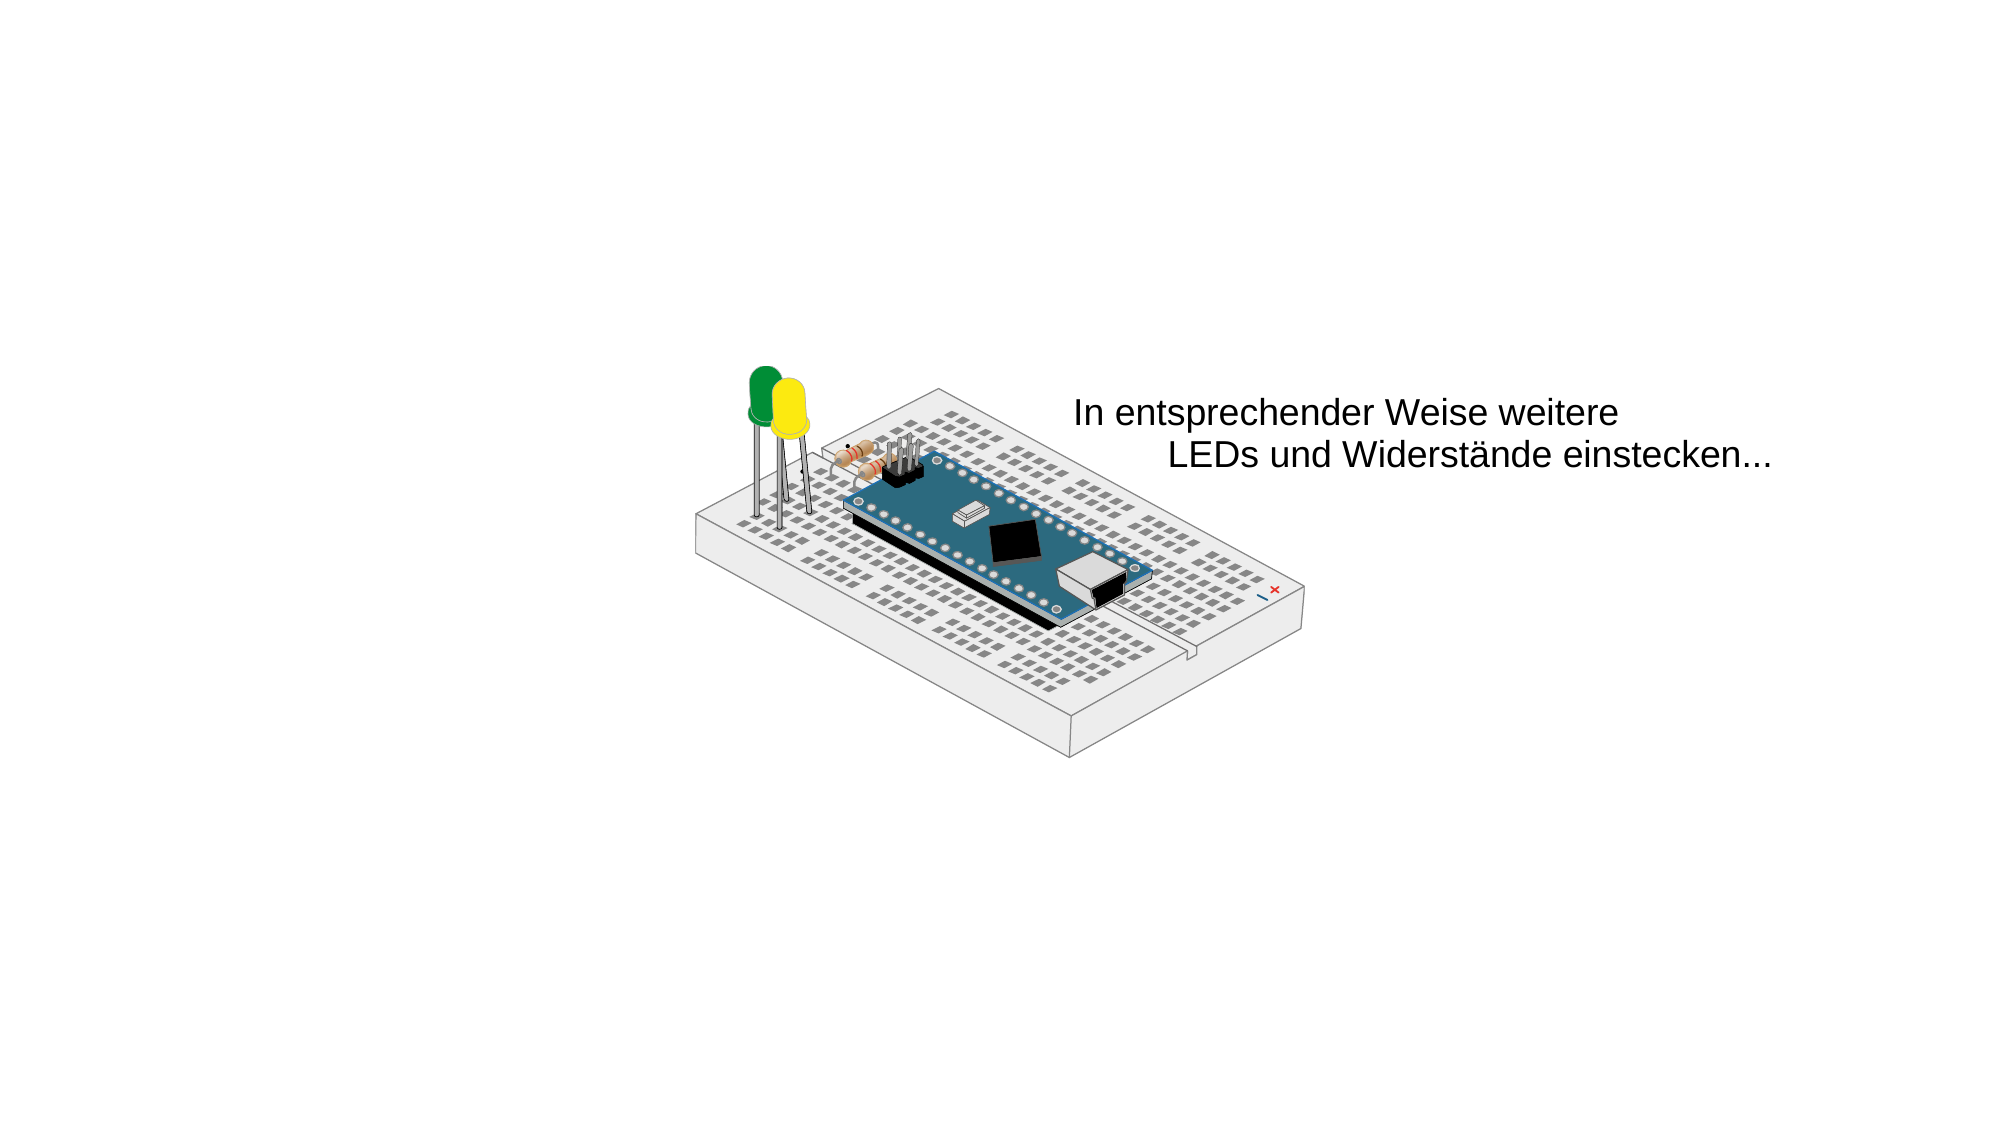

In entsprechender Weise weitere
 LEDs und Widerstände einstecken...